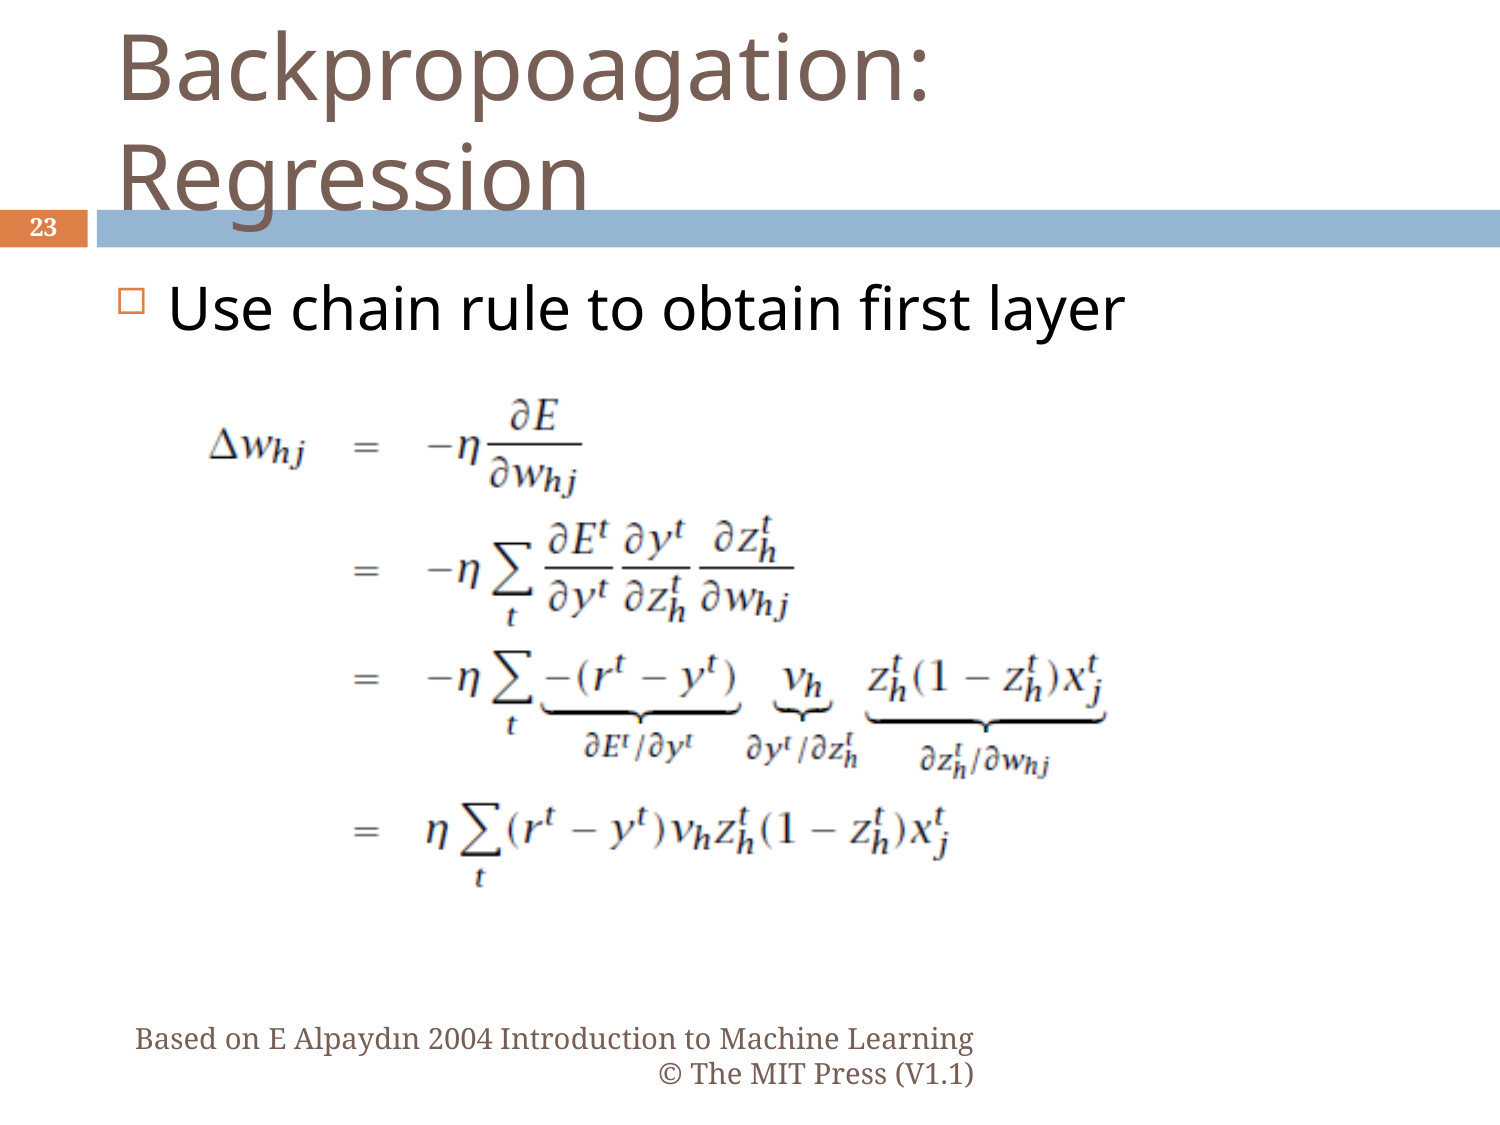

# Backpropoagation: Regression
Use chain rule to obtain first layer
Based on E Alpaydın 2004 Introduction to Machine Learning © The MIT Press (V1.1)